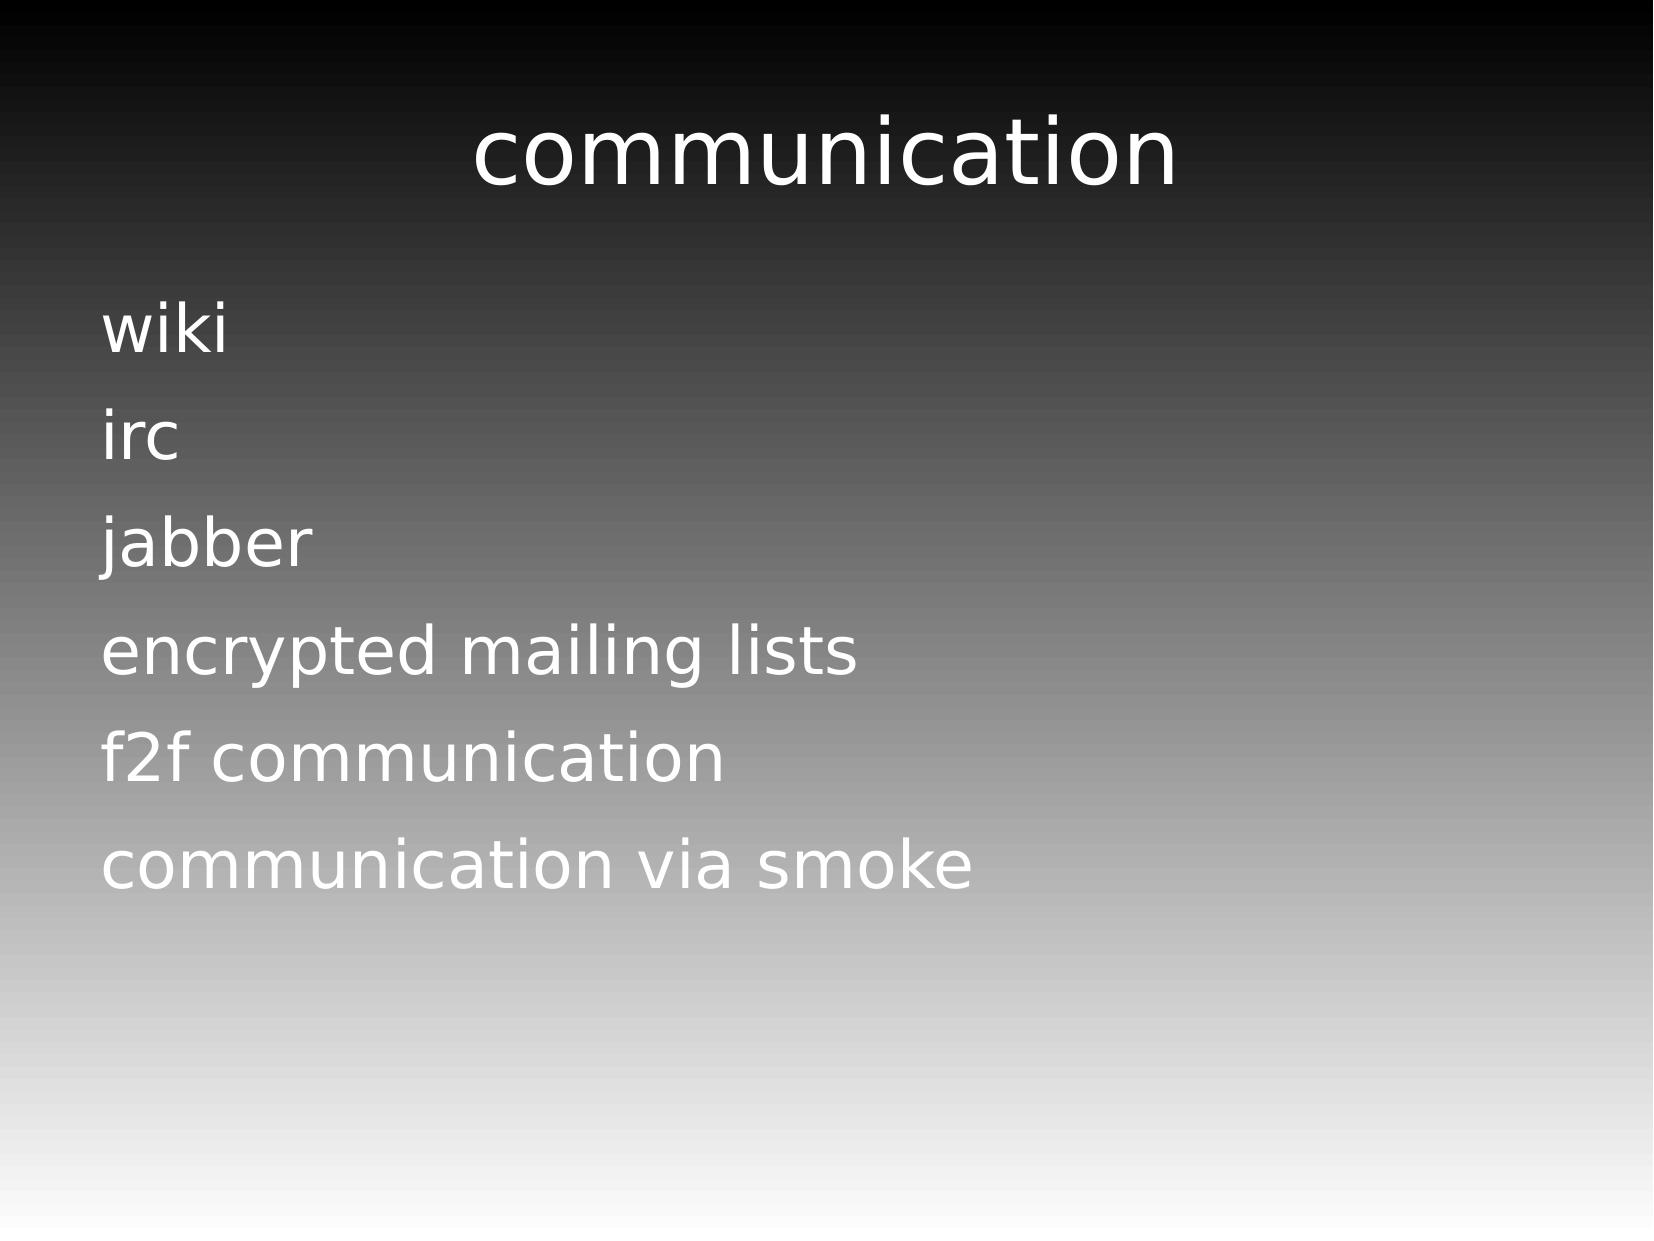

# communication
wiki
irc
jabber
encrypted mailing lists
f2f communication
communication via smoke